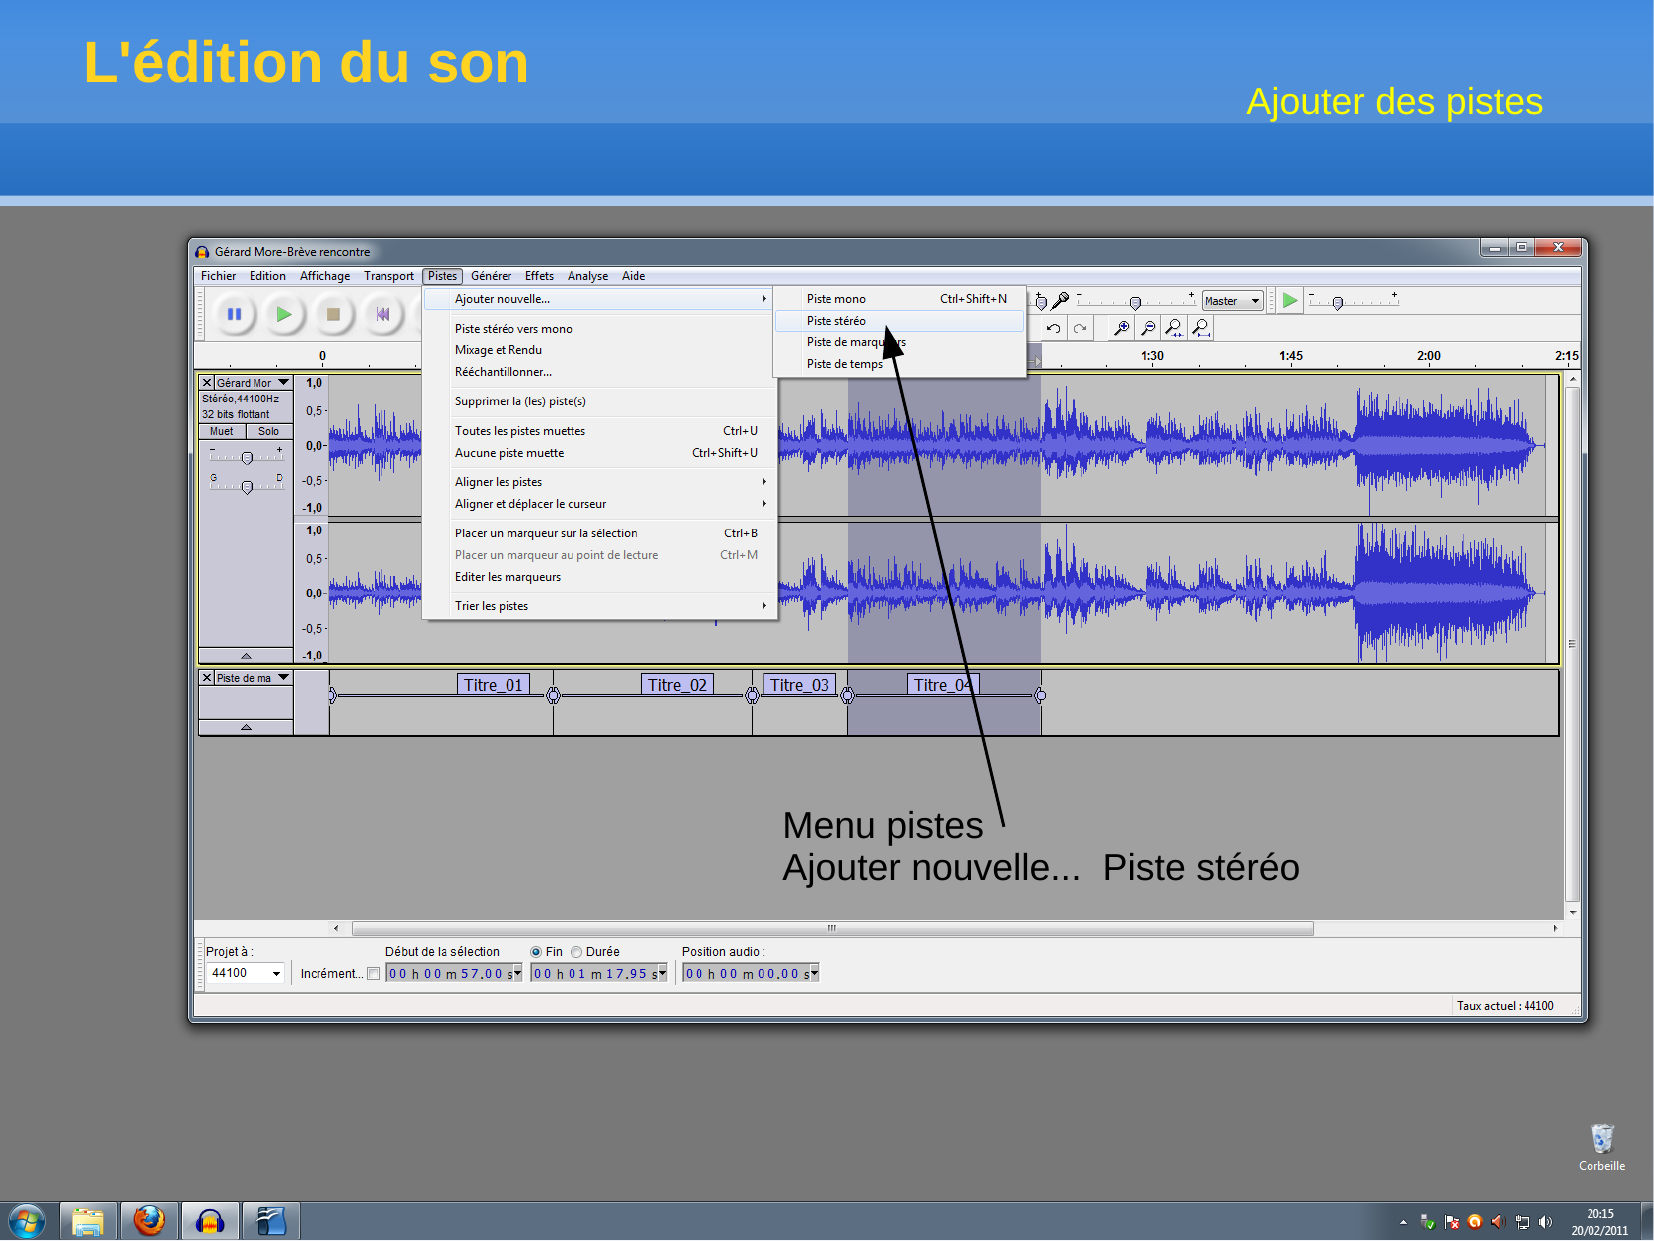

L'édition du son
 Ajouter des pistes
#
Menu pistes
Ajouter nouvelle... Piste stéréo